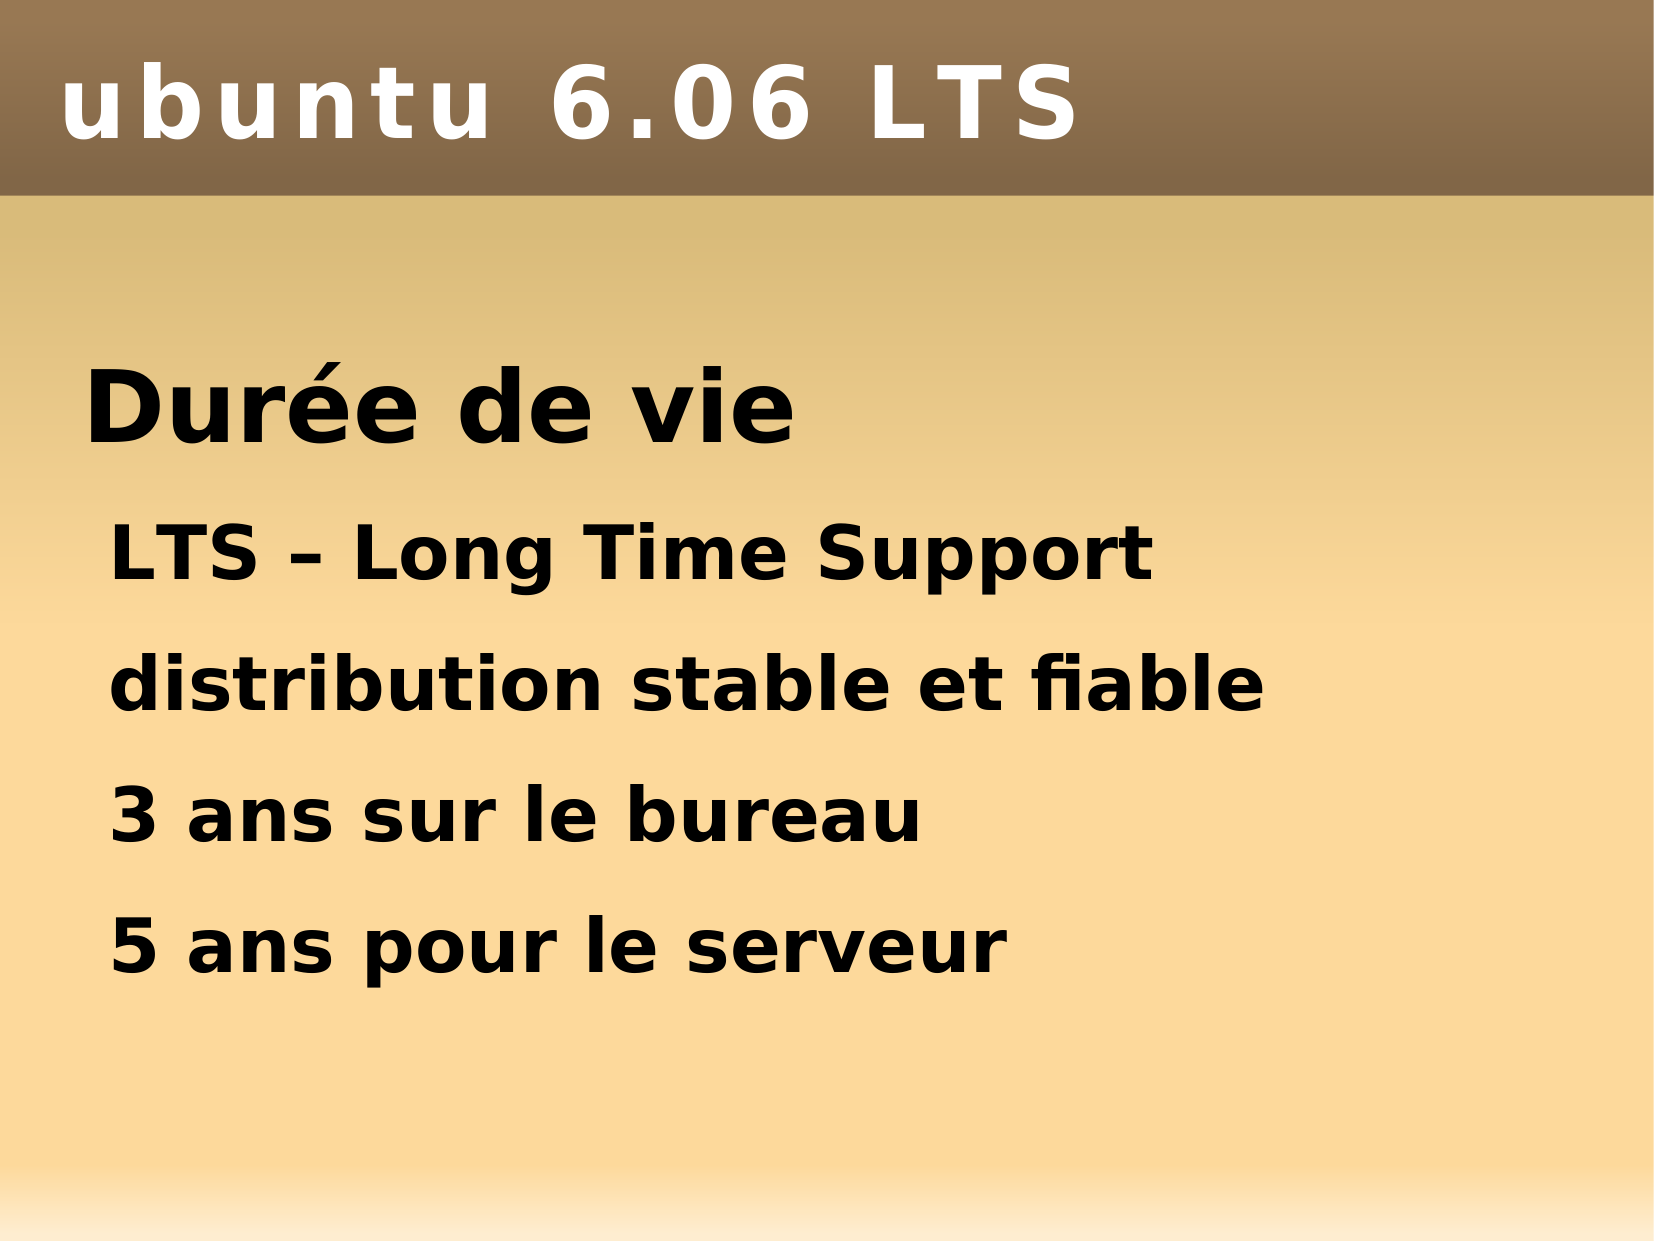

# ubuntu 6.06 LTS
Durée de vie
 LTS – Long Time Support
 distribution stable et fiable
 3 ans sur le bureau
 5 ans pour le serveur